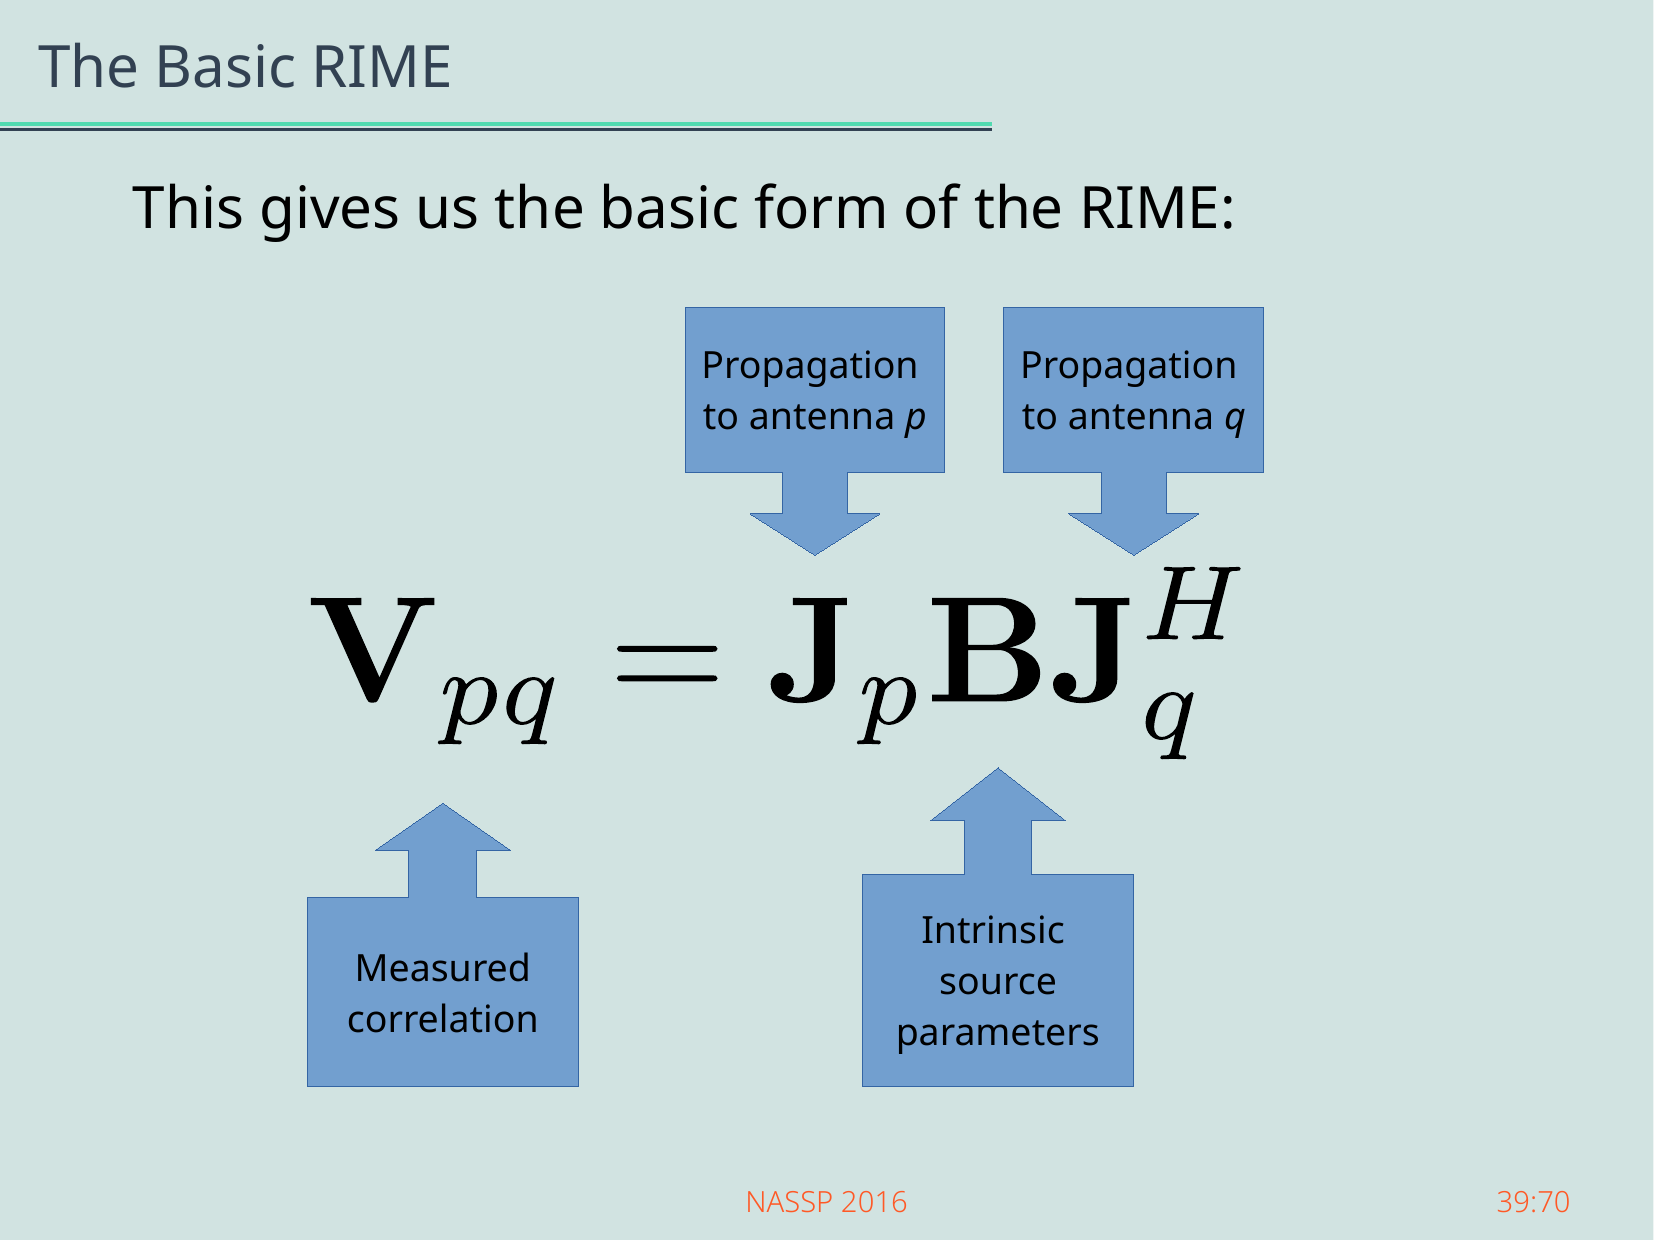

The Basic RIME
This gives us the basic form of the RIME:
Propagation
to antenna p
Propagation
to antenna q
Intrinsic
source
parameters
Measured
correlation
NASSP 2016
39